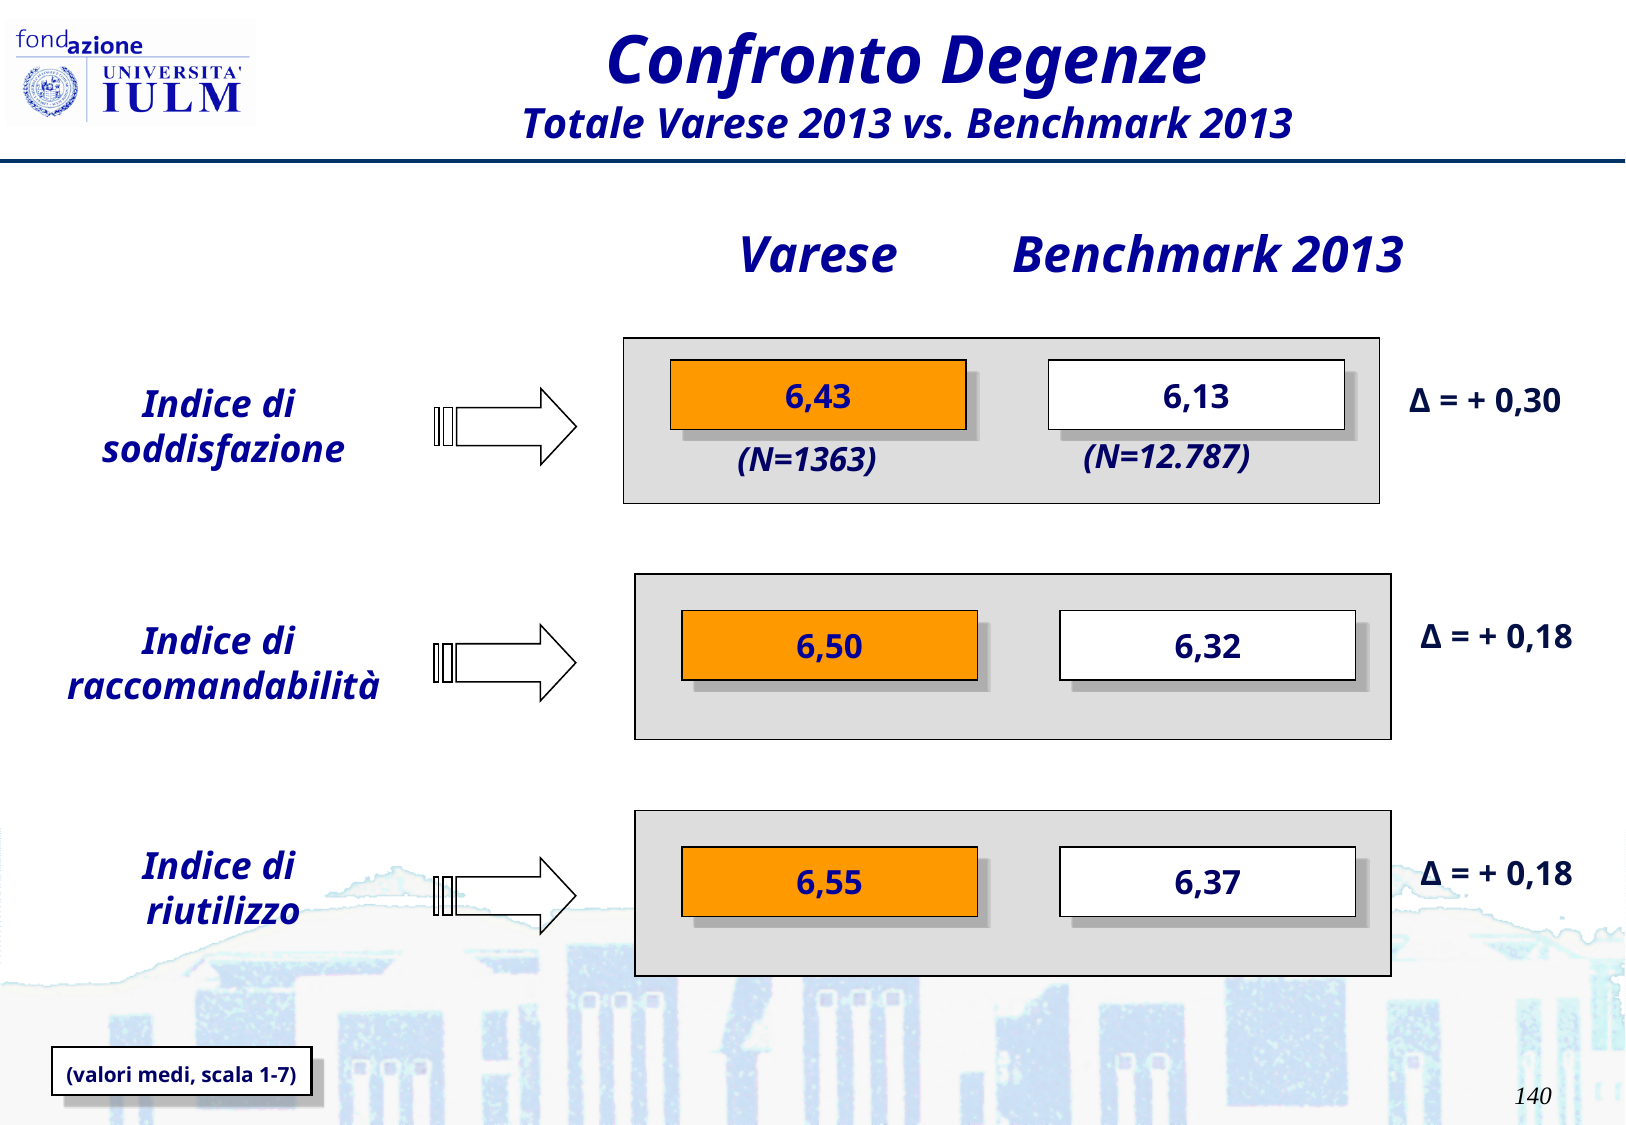

Confronto Degenze
Totale Varese 2013 vs. Benchmark 2013
Varese
Benchmark 2013
6,43
6,13
Indice di
soddisfazione
Δ = + 0,30
(N=12.787)
(N=1363)
Δ = + 0,18
Indice di
raccomandabilità
6,50
6,32
Indice di
riutilizzo
Δ = + 0,18
6,55
6,37
(valori medi, scala 1-7)